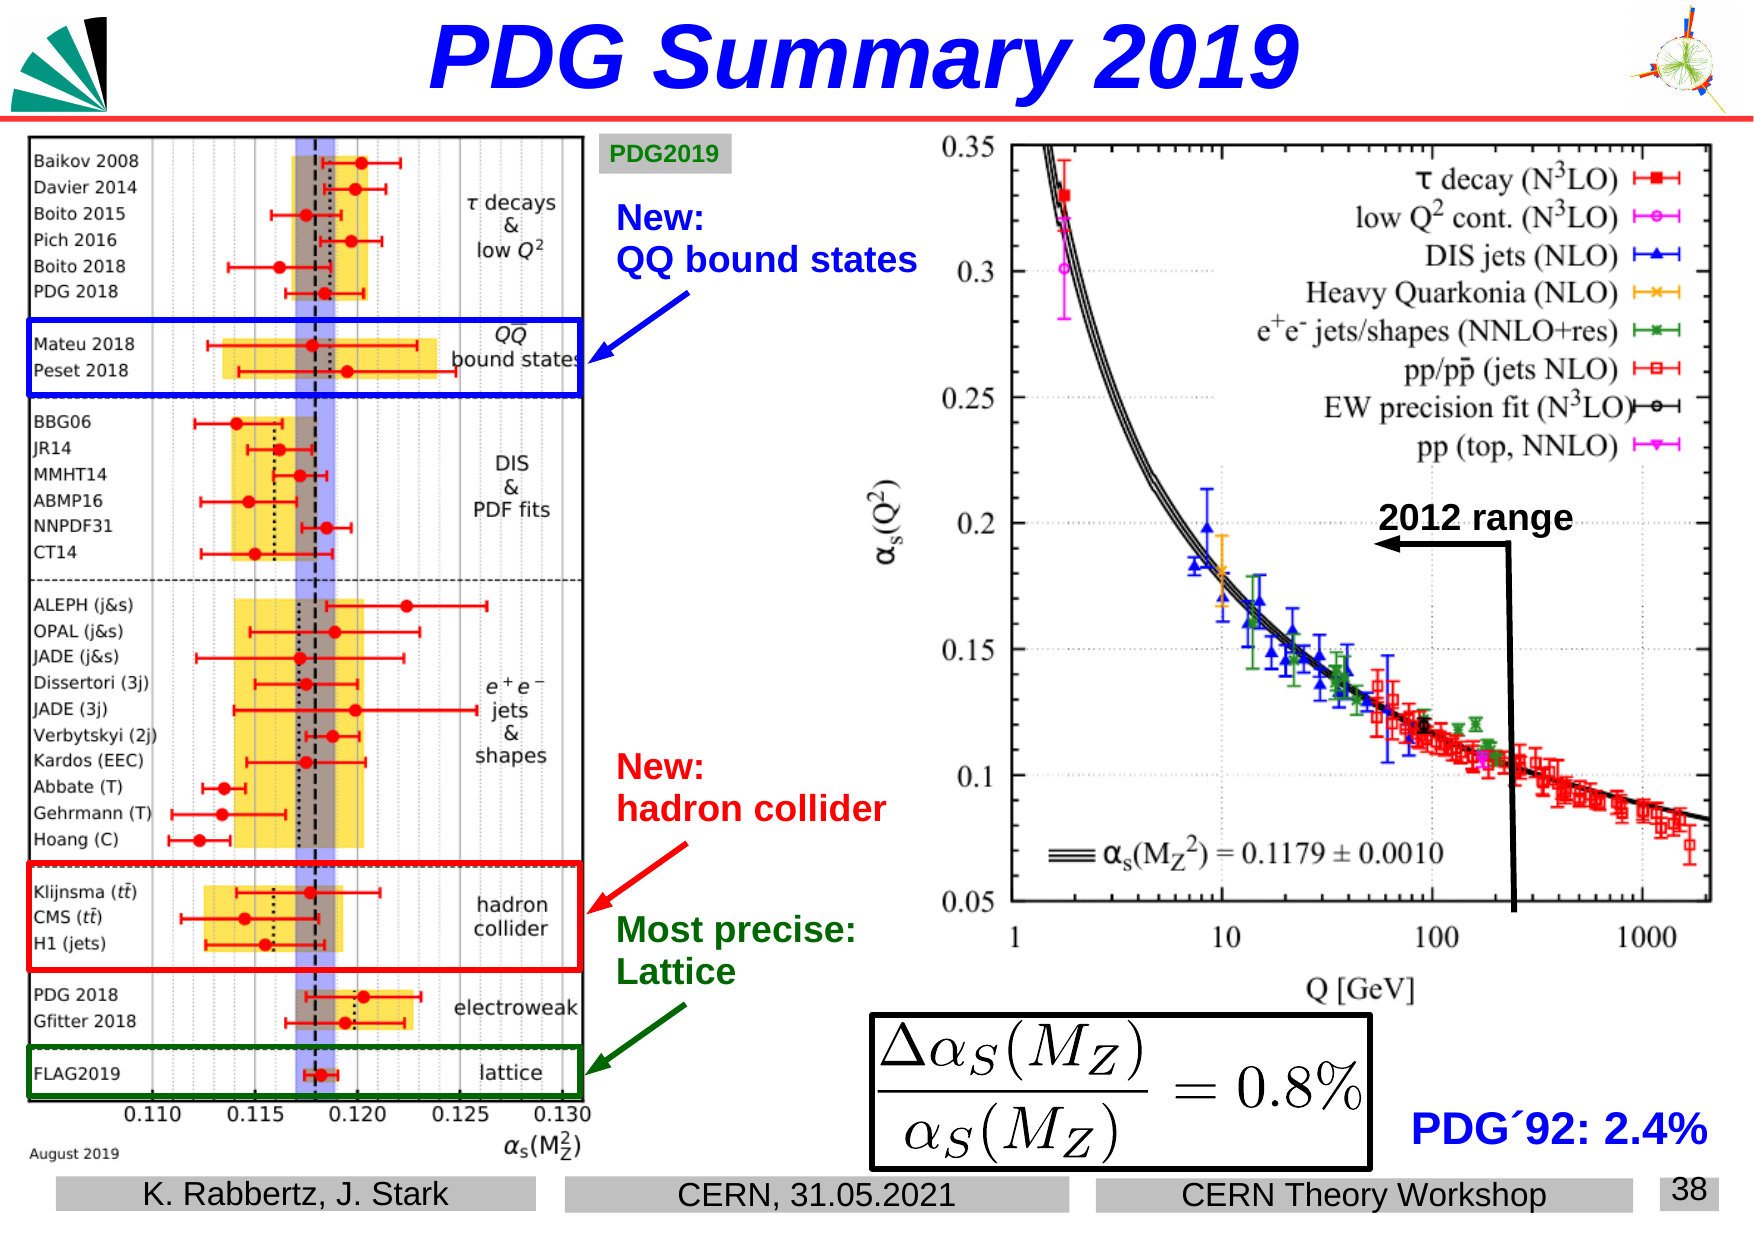

# PDG Summary 2019
PDG2019
New:
QQ bound states
2012 range
New:
hadron collider
Most precise:
Lattice
PDG´92: 2.4%